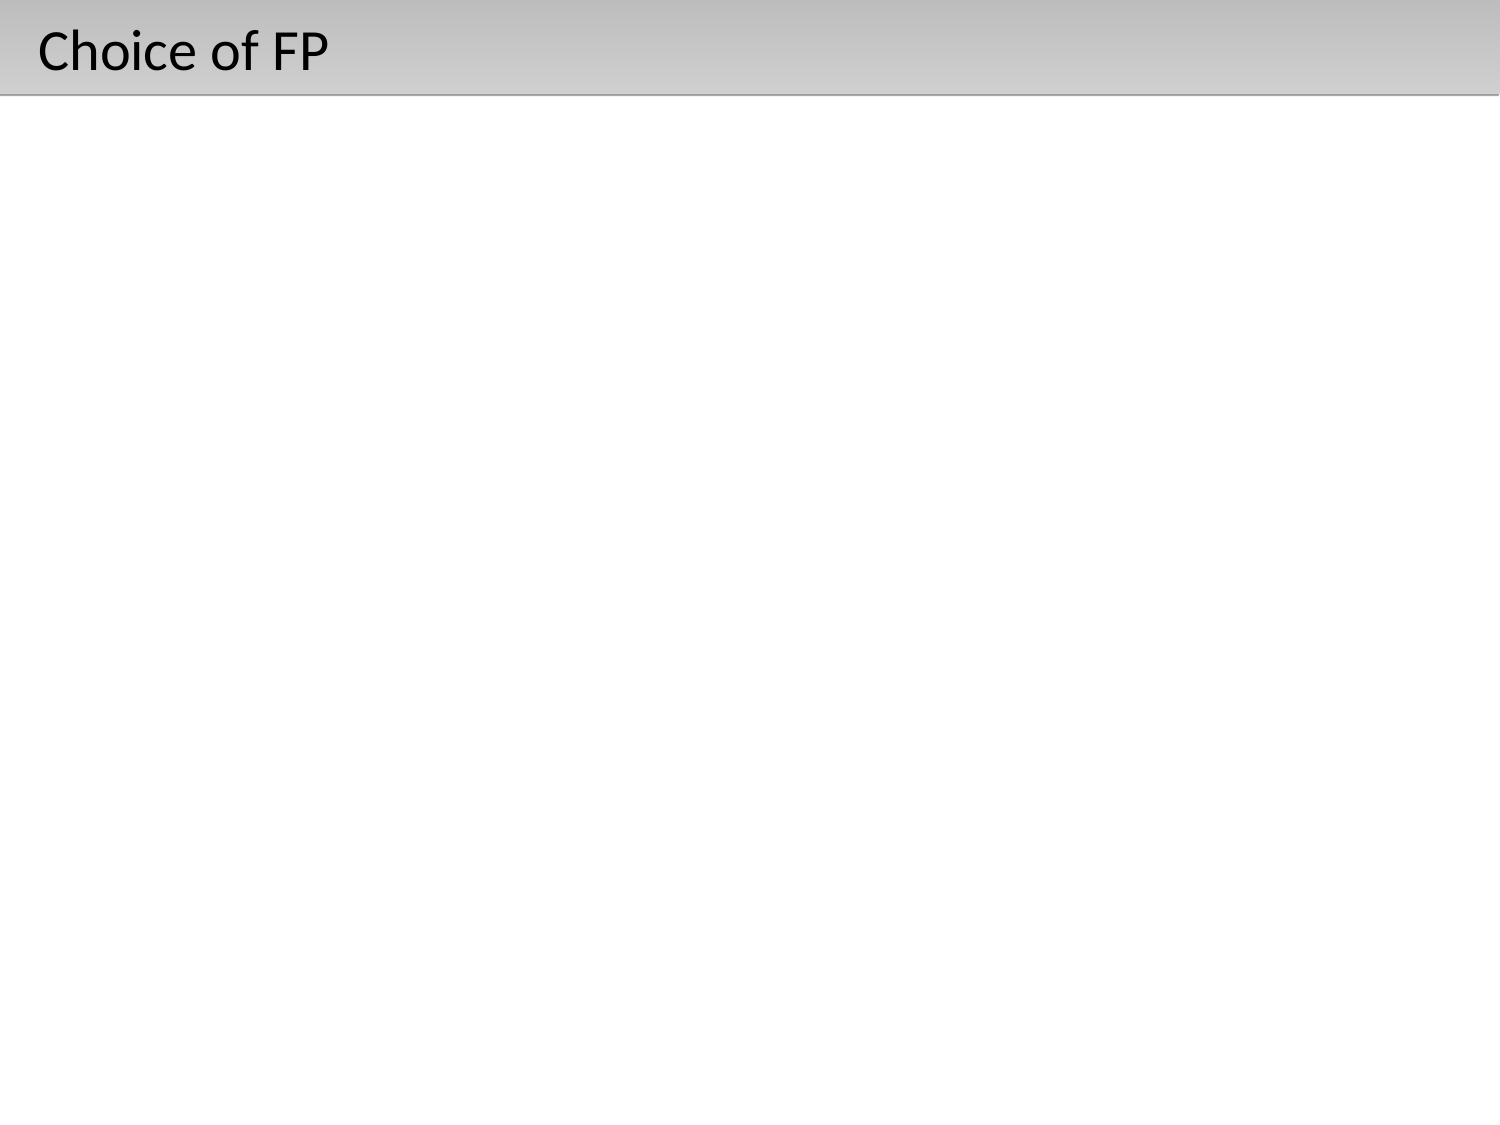

# Choice of FP
Bacteria exhibit strong autofluorescence at short wavelength excitation, monomeric yellow and red FPs are preferred over blue and green variants for single-fluorophore detection
color, photostability and brightness of FP
Maturation time of the fluorophore can be the rate-limiting step and determine the time resolution of a live-cell experiment measuring protein production.
Venus variant (YFP) has a short maturation time of ∼7 min in bacteria cells.
Does a protein fused to an FP have the same activity and structure as the wild-type protein?
Repeated photoexcitation of a single FP molecule results in intensity fluctuations known as blinking making it difficult to quantify fluorophore numbers from the intensity. Under the excitation conditions of a single FP experiment, blinking usually occurs on a ∼1-s timescale, which fortunately does not affect data collection with an exposure time of 0.1 s